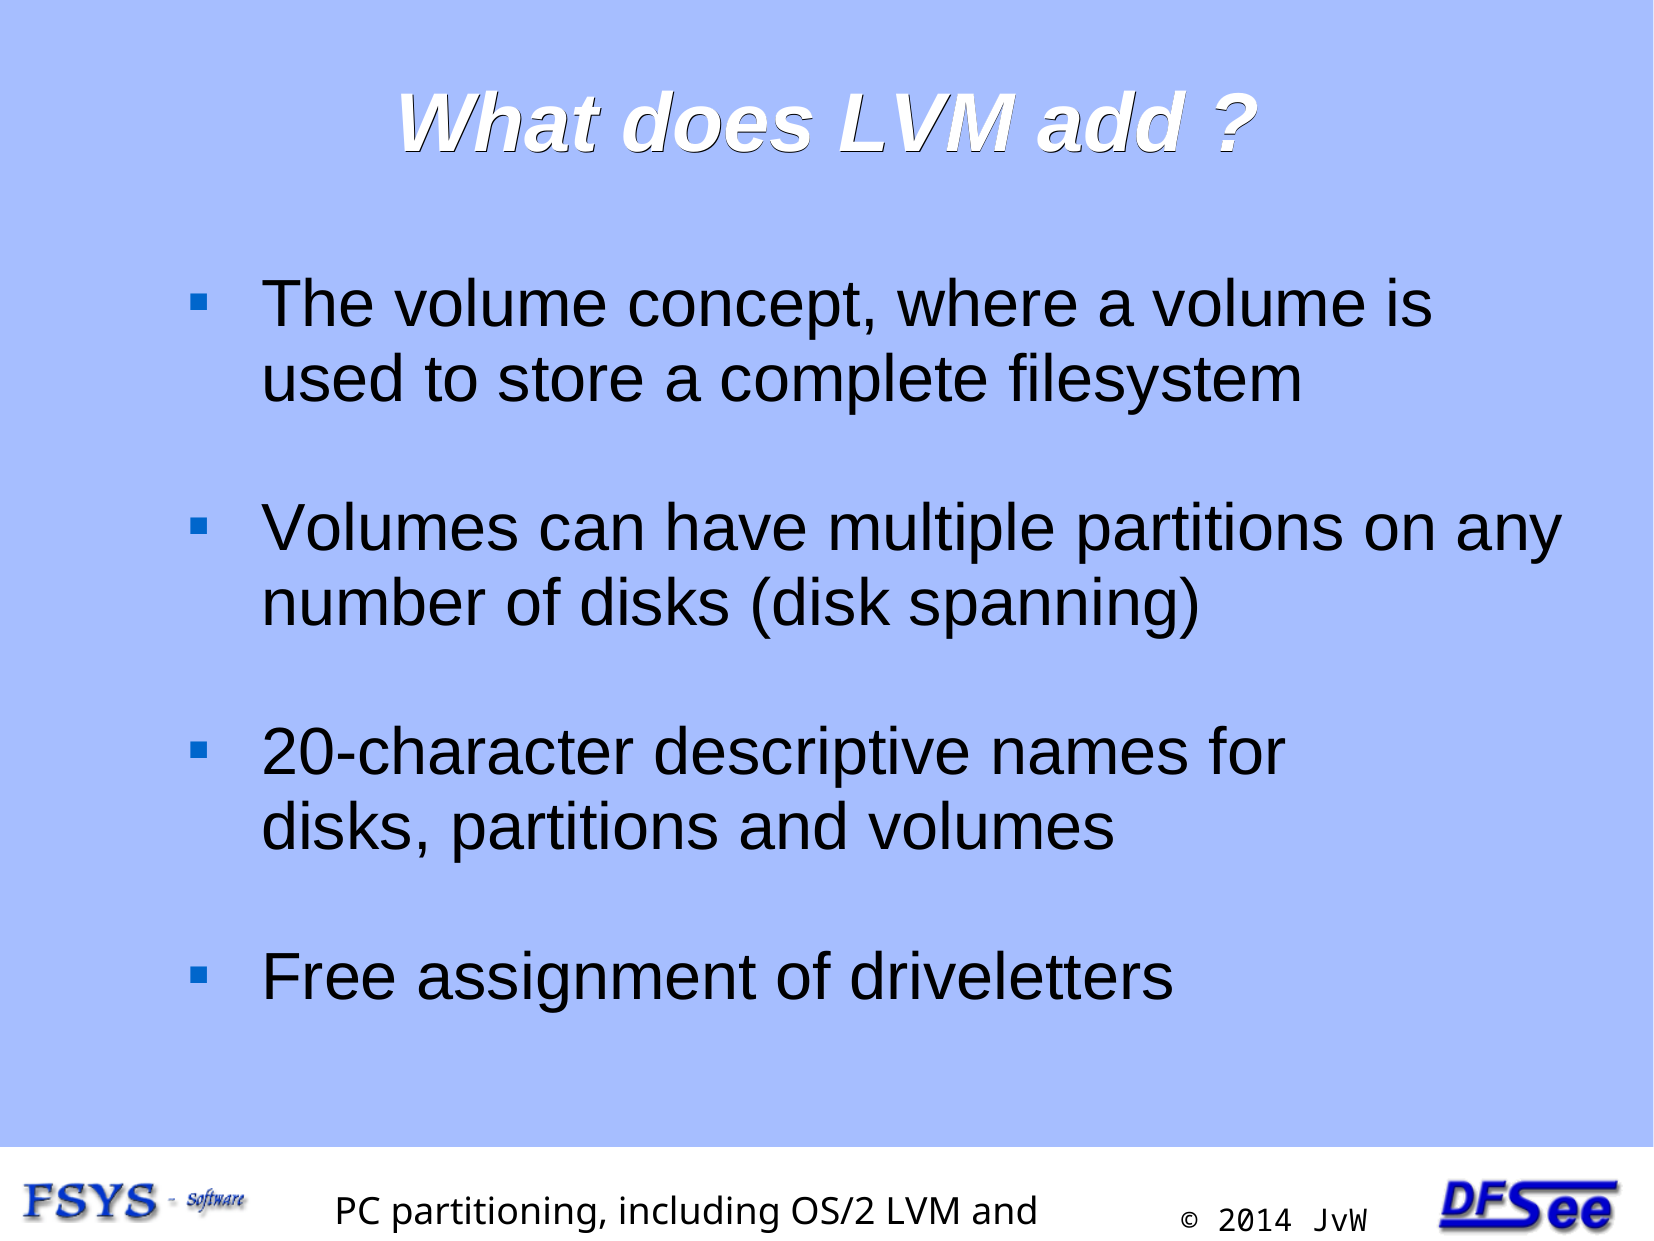

# What does LVM add ?
The volume concept, where a volume is used to store a complete filesystem
Volumes can have multiple partitions on any number of disks (disk spanning)
20-character descriptive names for
disks, partitions and volumes
Free assignment of driveletters